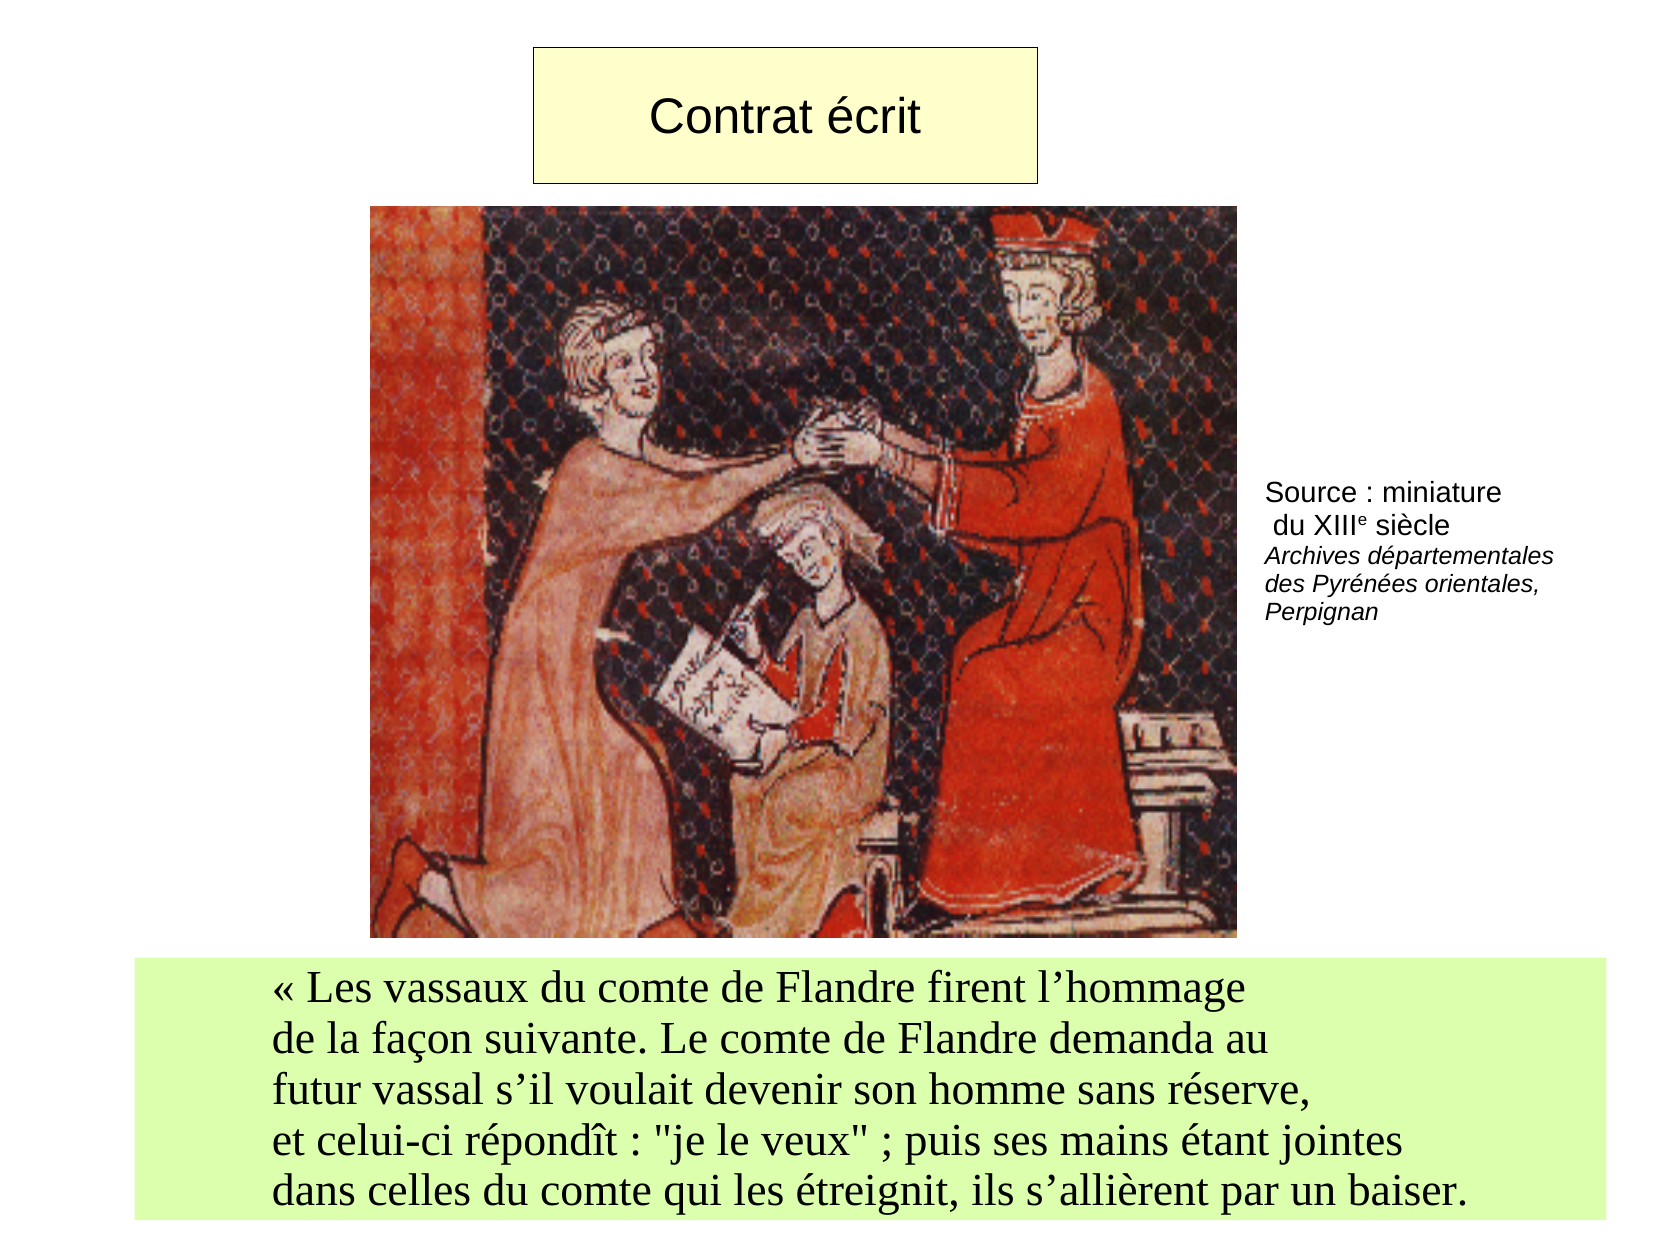

Contrat écrit
Source : miniature
 du XIIIe siècle
Archives départementales
des Pyrénées orientales,
Perpignan
« Les vassaux du comte de Flandre firent l’hommage
de la façon suivante. Le comte de Flandre demanda au
futur vassal s’il voulait devenir son homme sans réserve,
et celui-ci répondît : "je le veux" ; puis ses mains étant jointes
dans celles du comte qui les étreignit, ils s’allièrent par un baiser.